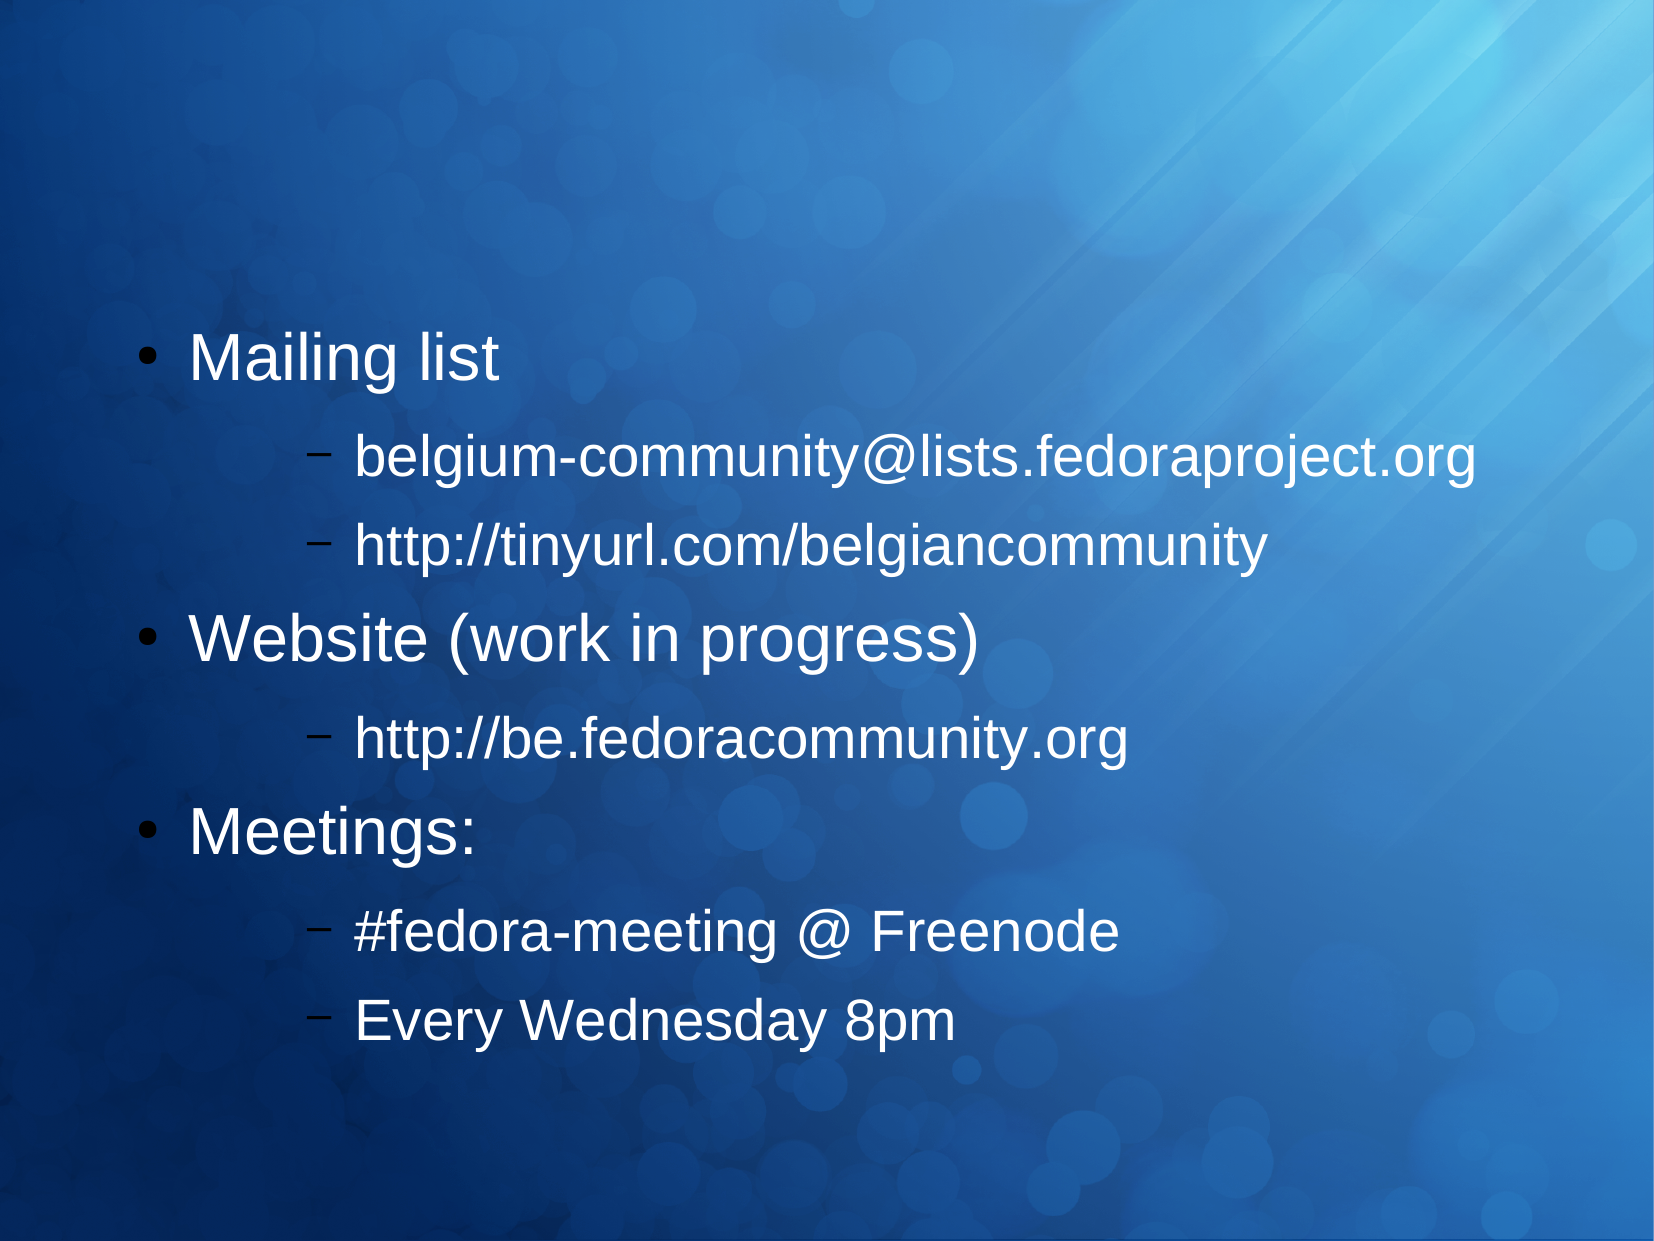

#
Mailing list
belgium-community@lists.fedoraproject.org
http://tinyurl.com/belgiancommunity
Website (work in progress)
http://be.fedoracommunity.org
Meetings:
#fedora-meeting @ Freenode
Every Wednesday 8pm